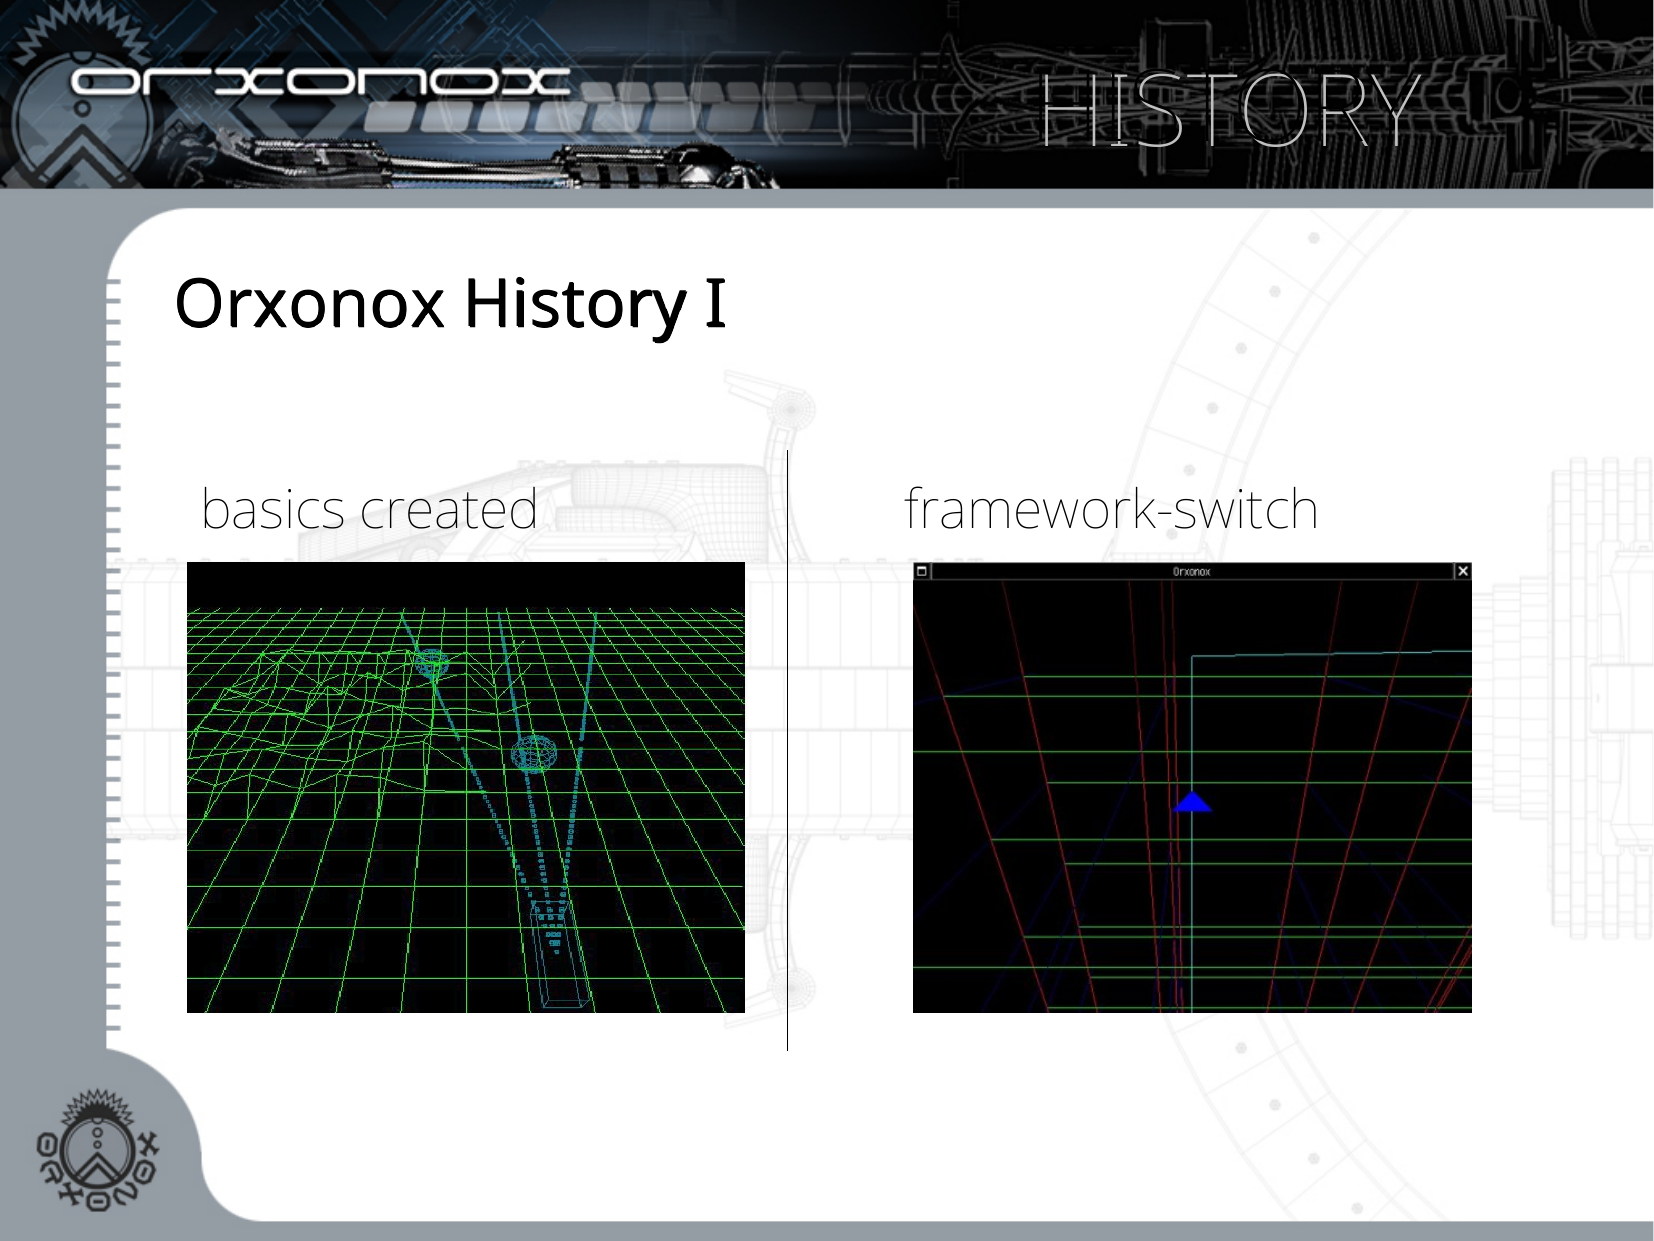

HISTORY
Orxonox History I
basics created
framework-switch